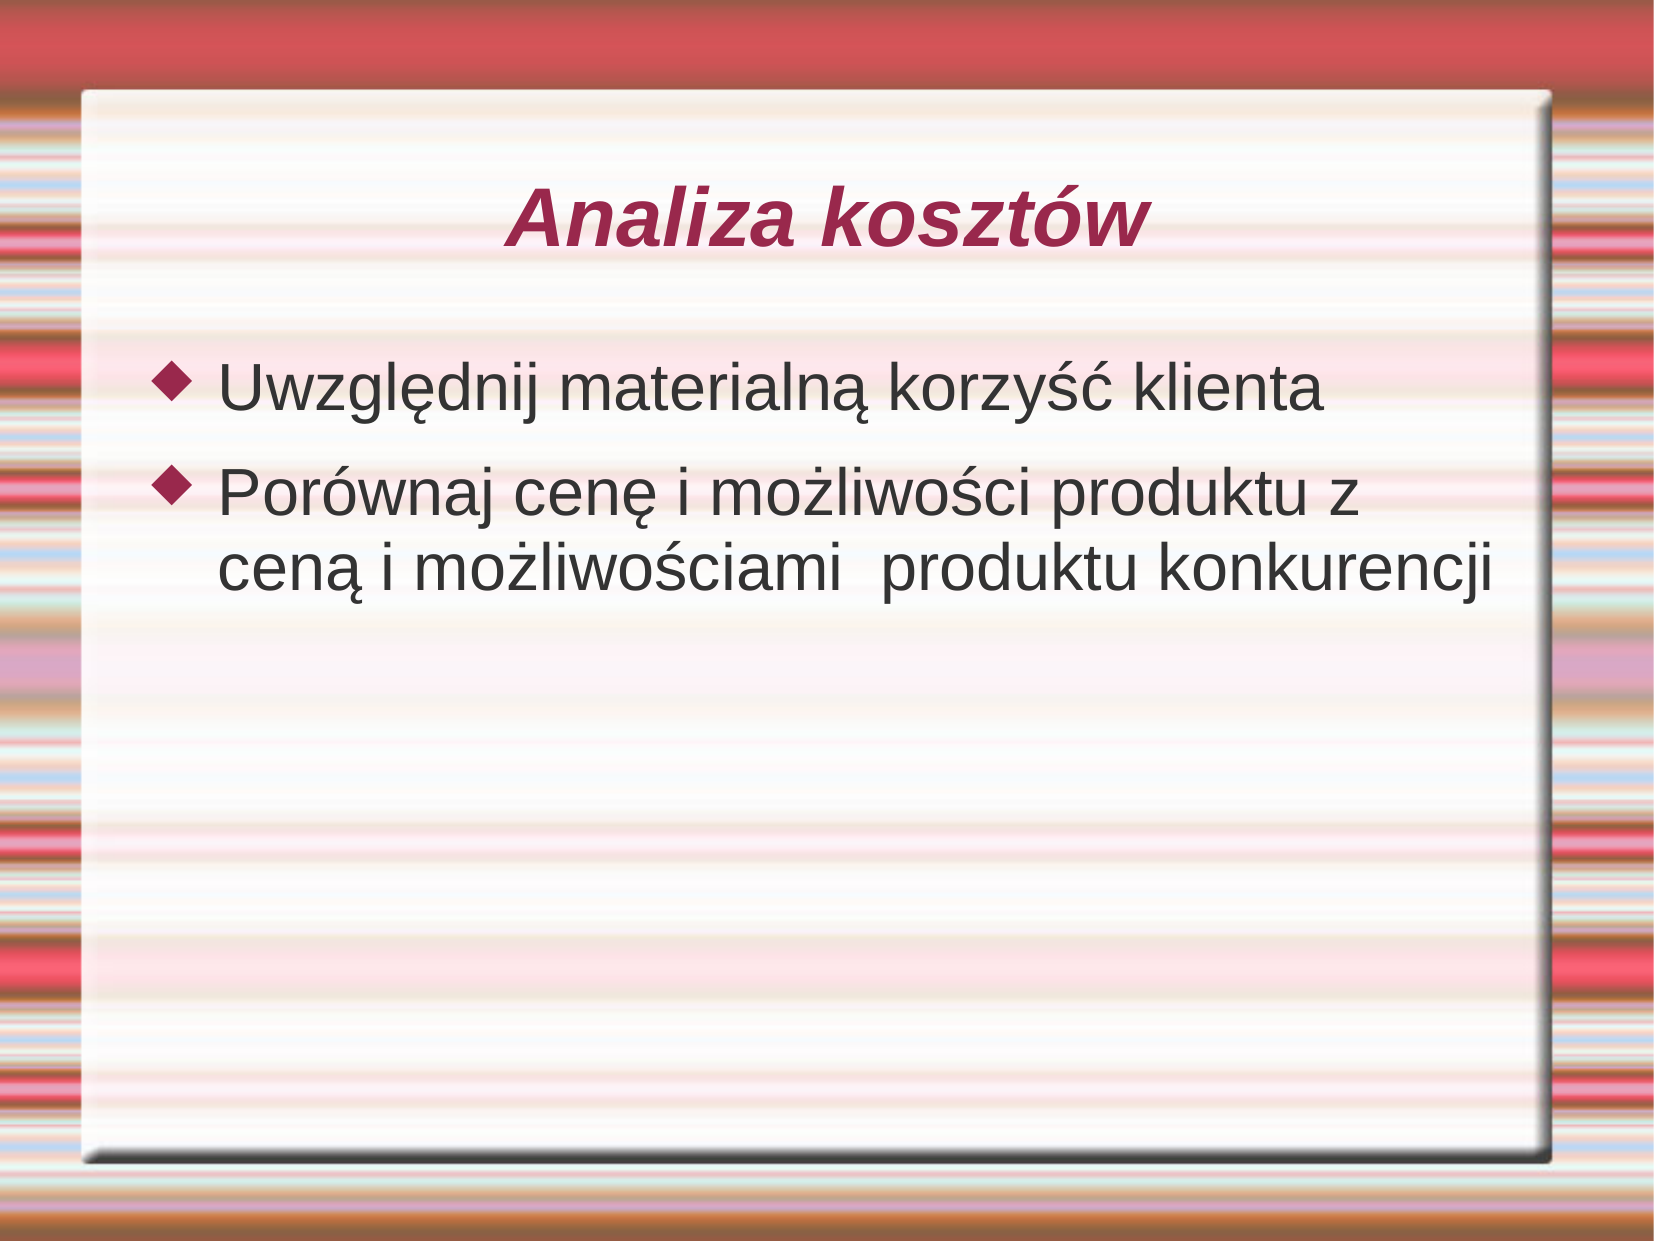

# Analiza kosztów
Uwzględnij materialną korzyść klienta
Porównaj cenę i możliwości produktu z ceną i możliwościami produktu konkurencji